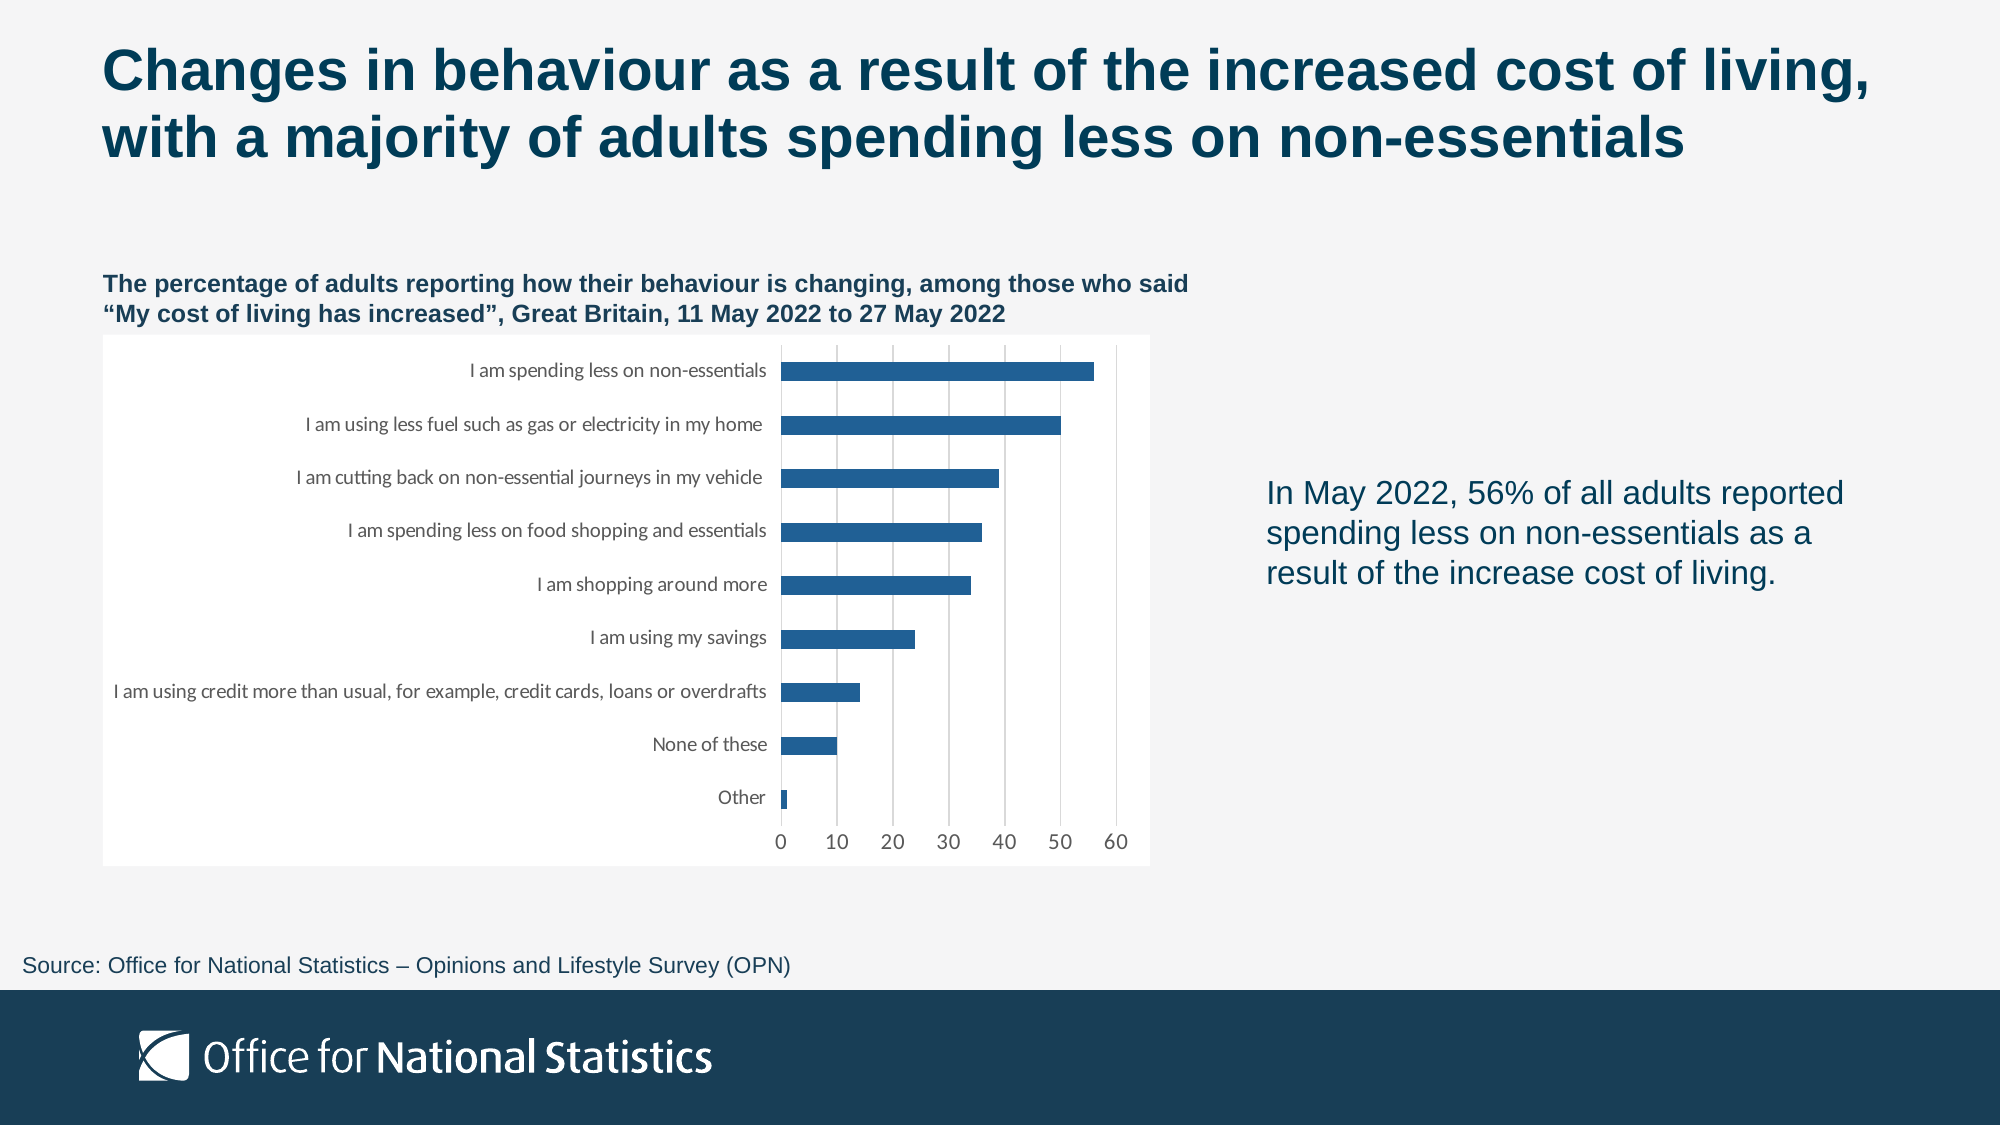

# Changes in behaviour as a result of the increased cost of living, with a majority of adults spending less on non-essentials
The percentage of adults reporting how their behaviour is changing, among those who said “My cost of living has increased”, Great Britain, 11 May 2022 to 27 May 2022
### Chart
| Category | 11 to 27 May 2022 |
|---|---|
| Other | 1.0 |
| None of these | 10.0 |
| I am using credit more than usual, for example, credit cards, loans or overdrafts | 14.0 |
| I am using my savings | 24.0 |
| I am shopping around more | 34.0 |
| I am spending less on food shopping and essentials | 36.0 |
| I am cutting back on non-essential journeys in my vehicle  | 39.0 |
| I am using less fuel such as gas or electricity in my home  | 50.0 |
| I am spending less on non-essentials | 56.0 |In May 2022, 56% of all adults reported spending less on non-essentials as a result of the increase cost of living.
Source: Office for National Statistics – Opinions and Lifestyle Survey (OPN)